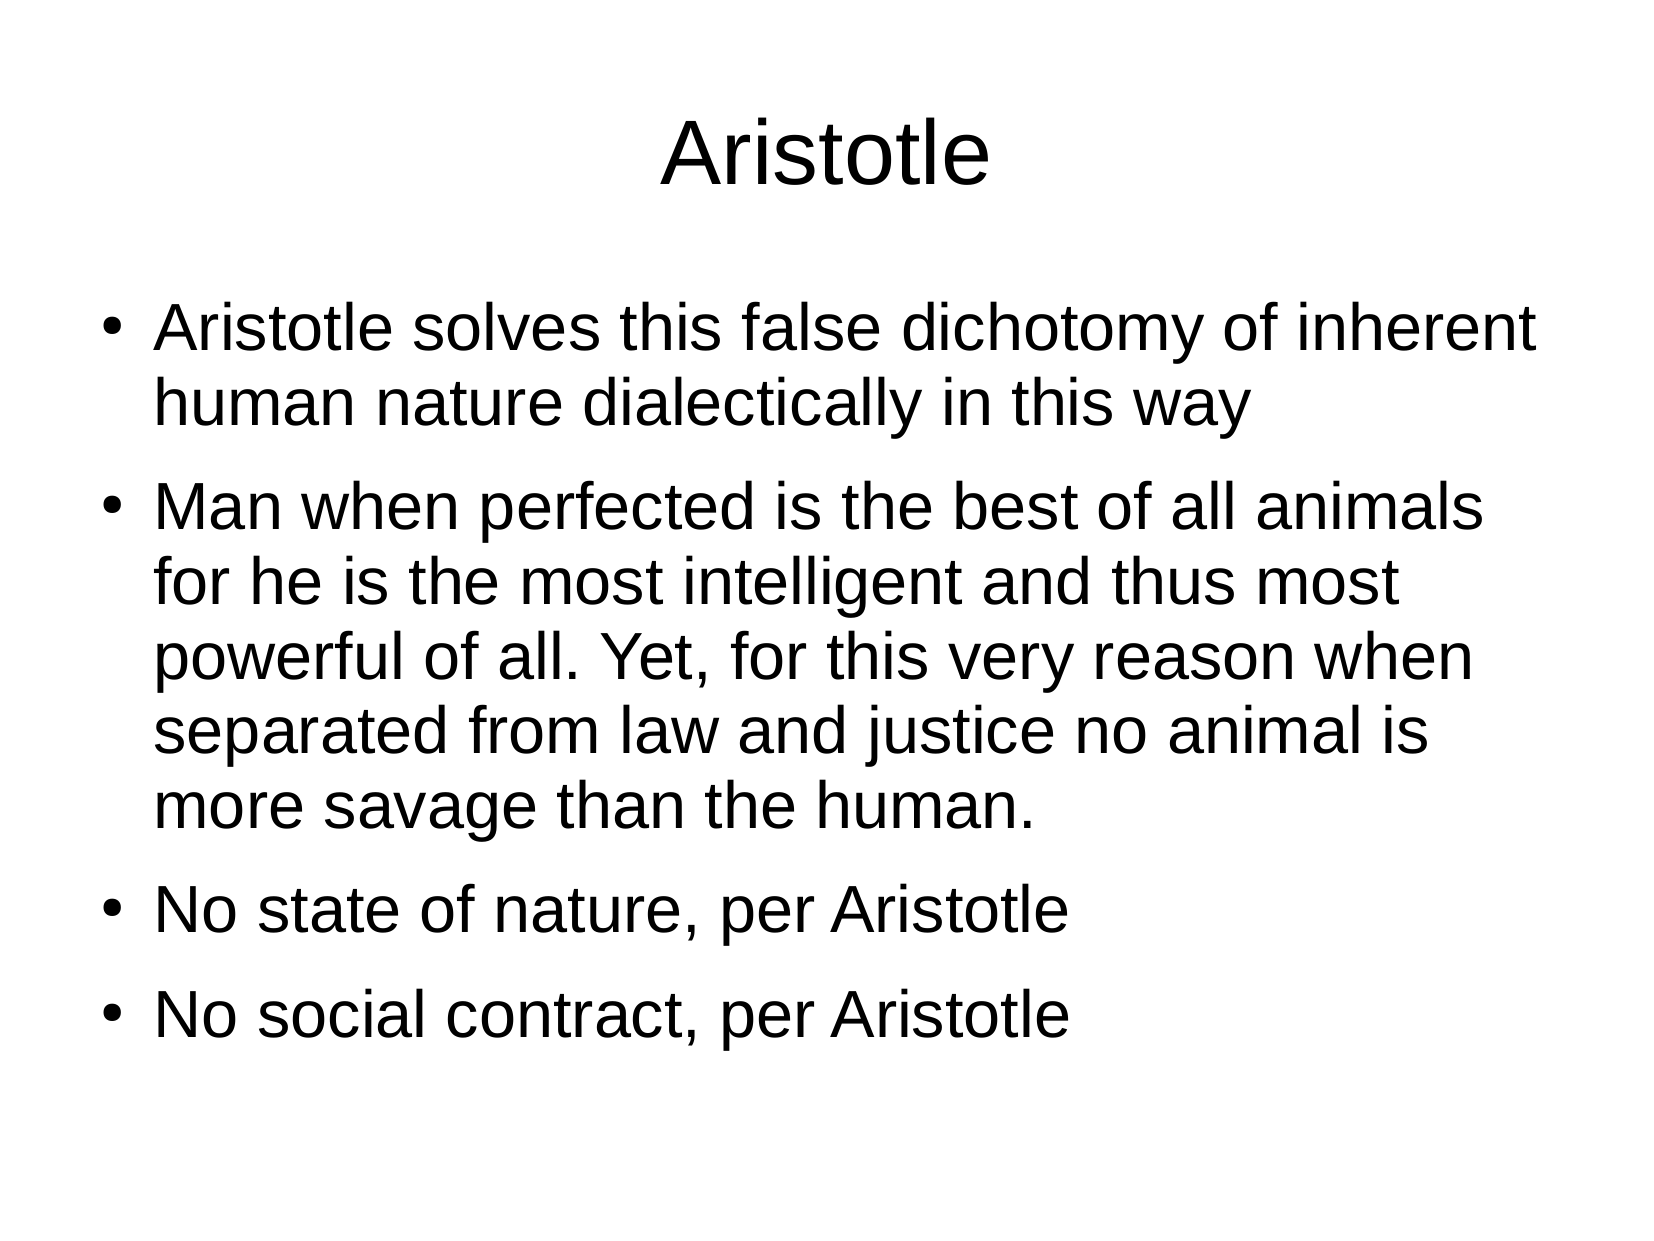

# Aristotle
Aristotle solves this false dichotomy of inherent human nature dialectically in this way
Man when perfected is the best of all animals for he is the most intelligent and thus most powerful of all. Yet, for this very reason when separated from law and justice no animal is more savage than the human.
No state of nature, per Aristotle
No social contract, per Aristotle